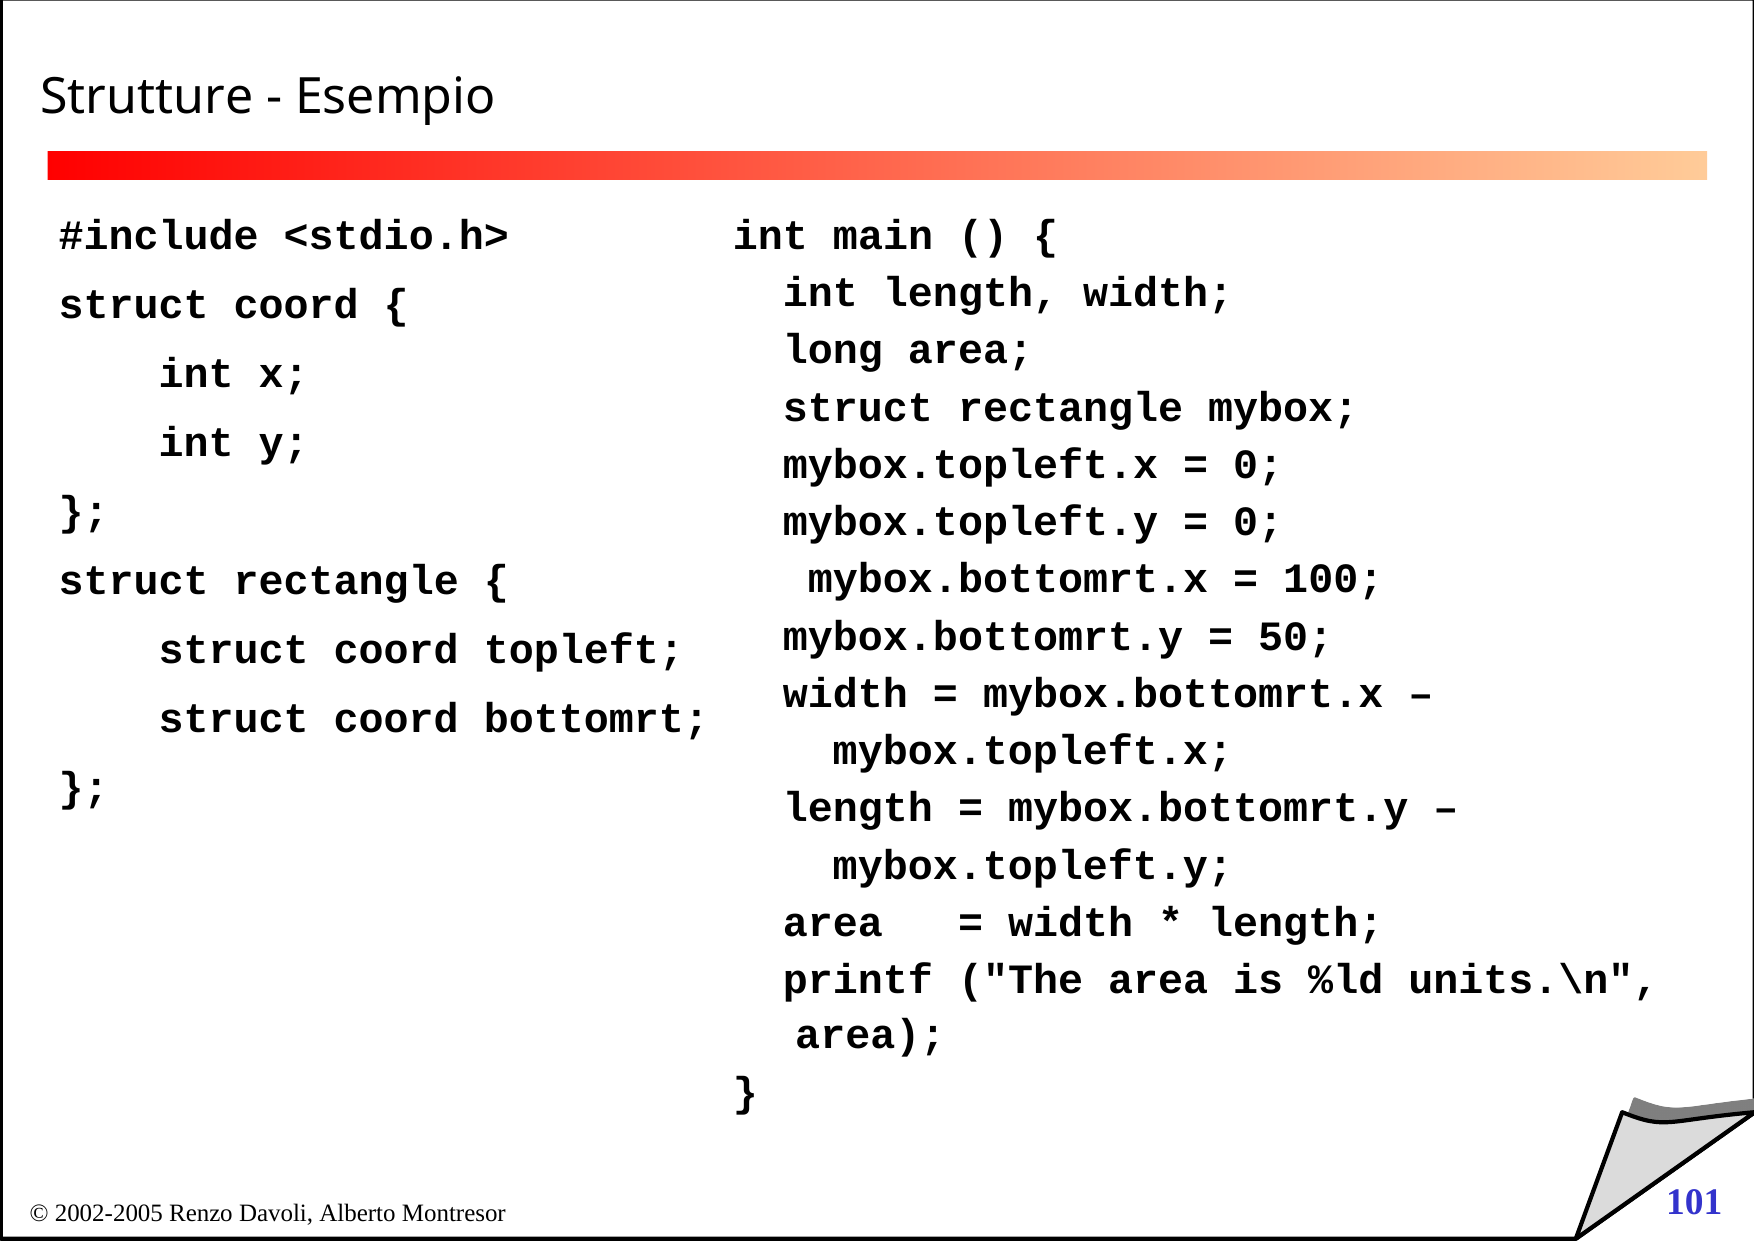

# Strutture - Esempio
#include <stdio.h>
struct coord {
 int x;
 int y;
};
struct rectangle {
 struct coord topleft;
 struct coord bottomrt;
};
int main () {
 int length, width;
 long area;
 struct rectangle mybox;
 mybox.topleft.x = 0;
 mybox.topleft.y = 0;
 mybox.bottomrt.x = 100;
 mybox.bottomrt.y = 50;
 width = mybox.bottomrt.x –
 mybox.topleft.x;
 length = mybox.bottomrt.y –
 mybox.topleft.y;
 area = width * length;
 printf ("The area is %ld units.\n", area);
}